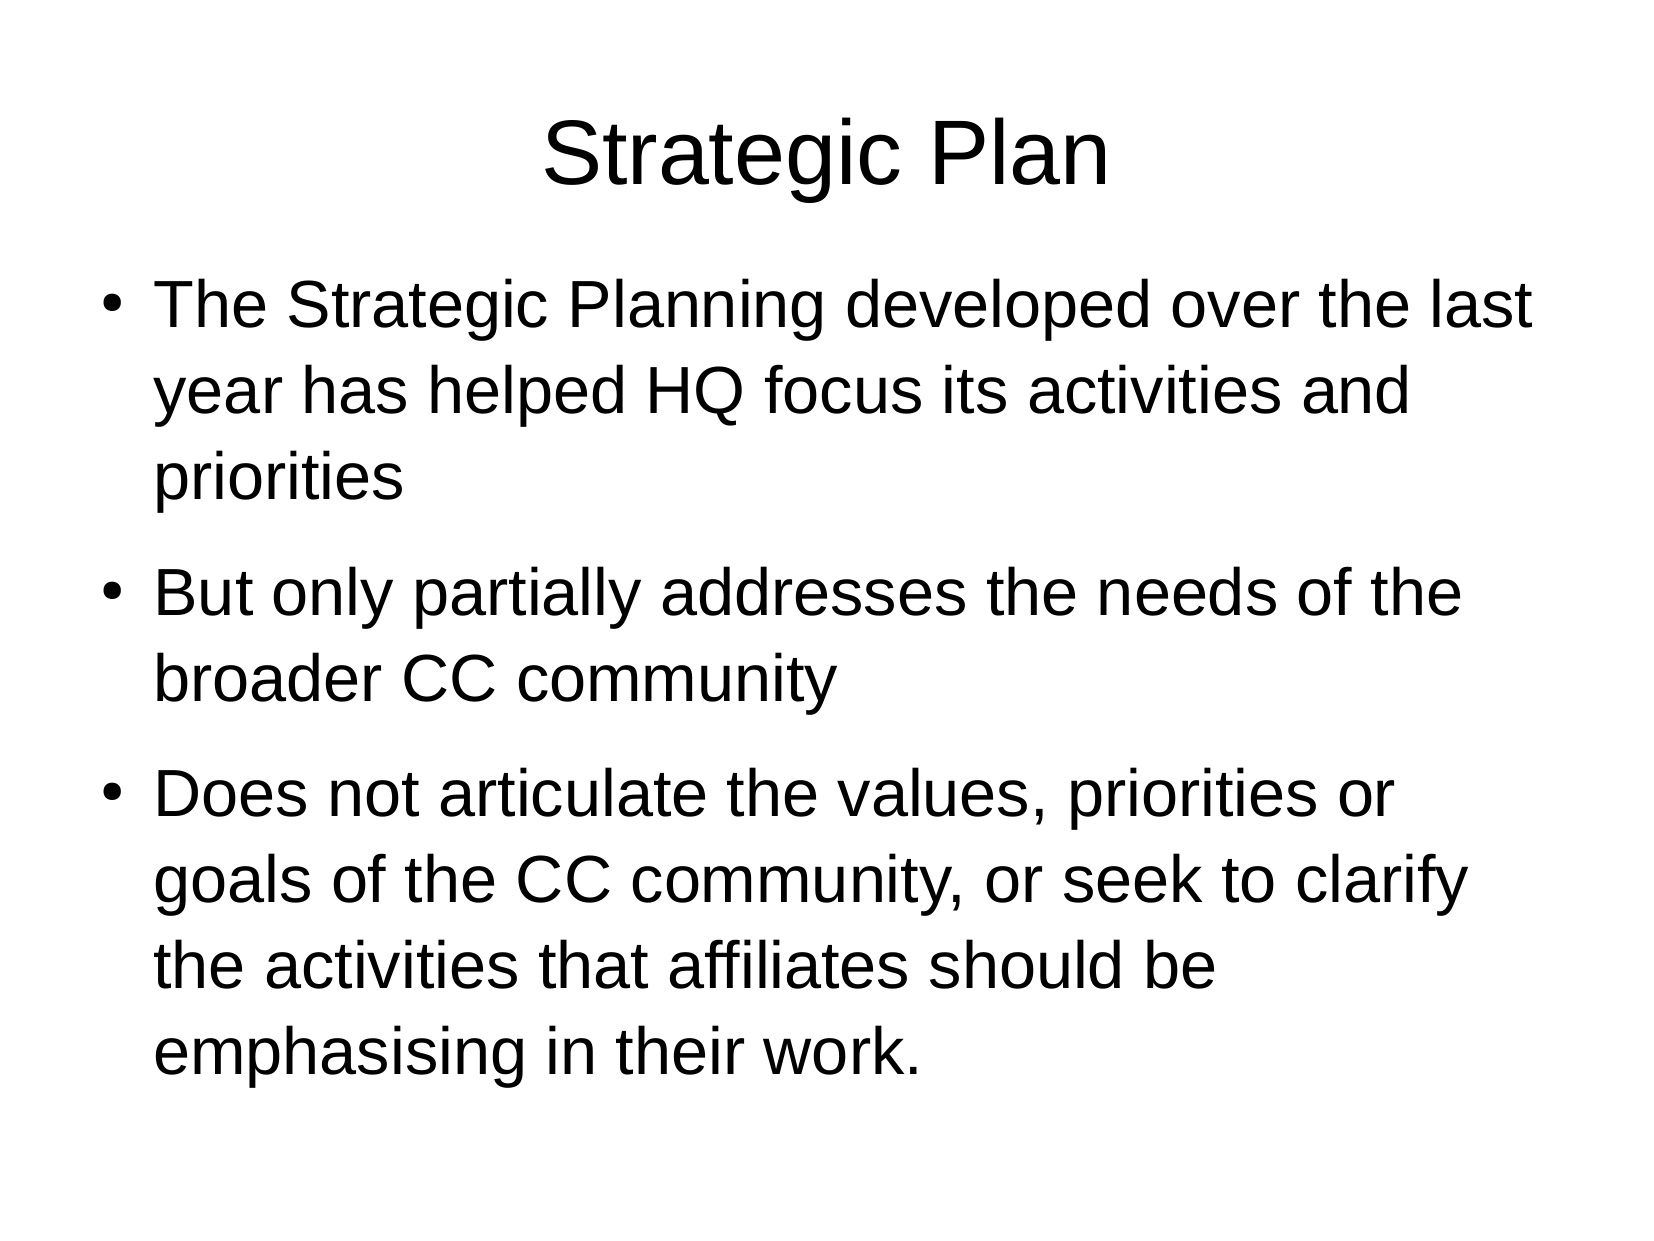

# Strategic Plan
The Strategic Planning developed over the last year has helped HQ focus its activities and priorities
But only partially addresses the needs of the broader CC community
Does not articulate the values, priorities or goals of the CC community, or seek to clarify the activities that affiliates should be emphasising in their work.